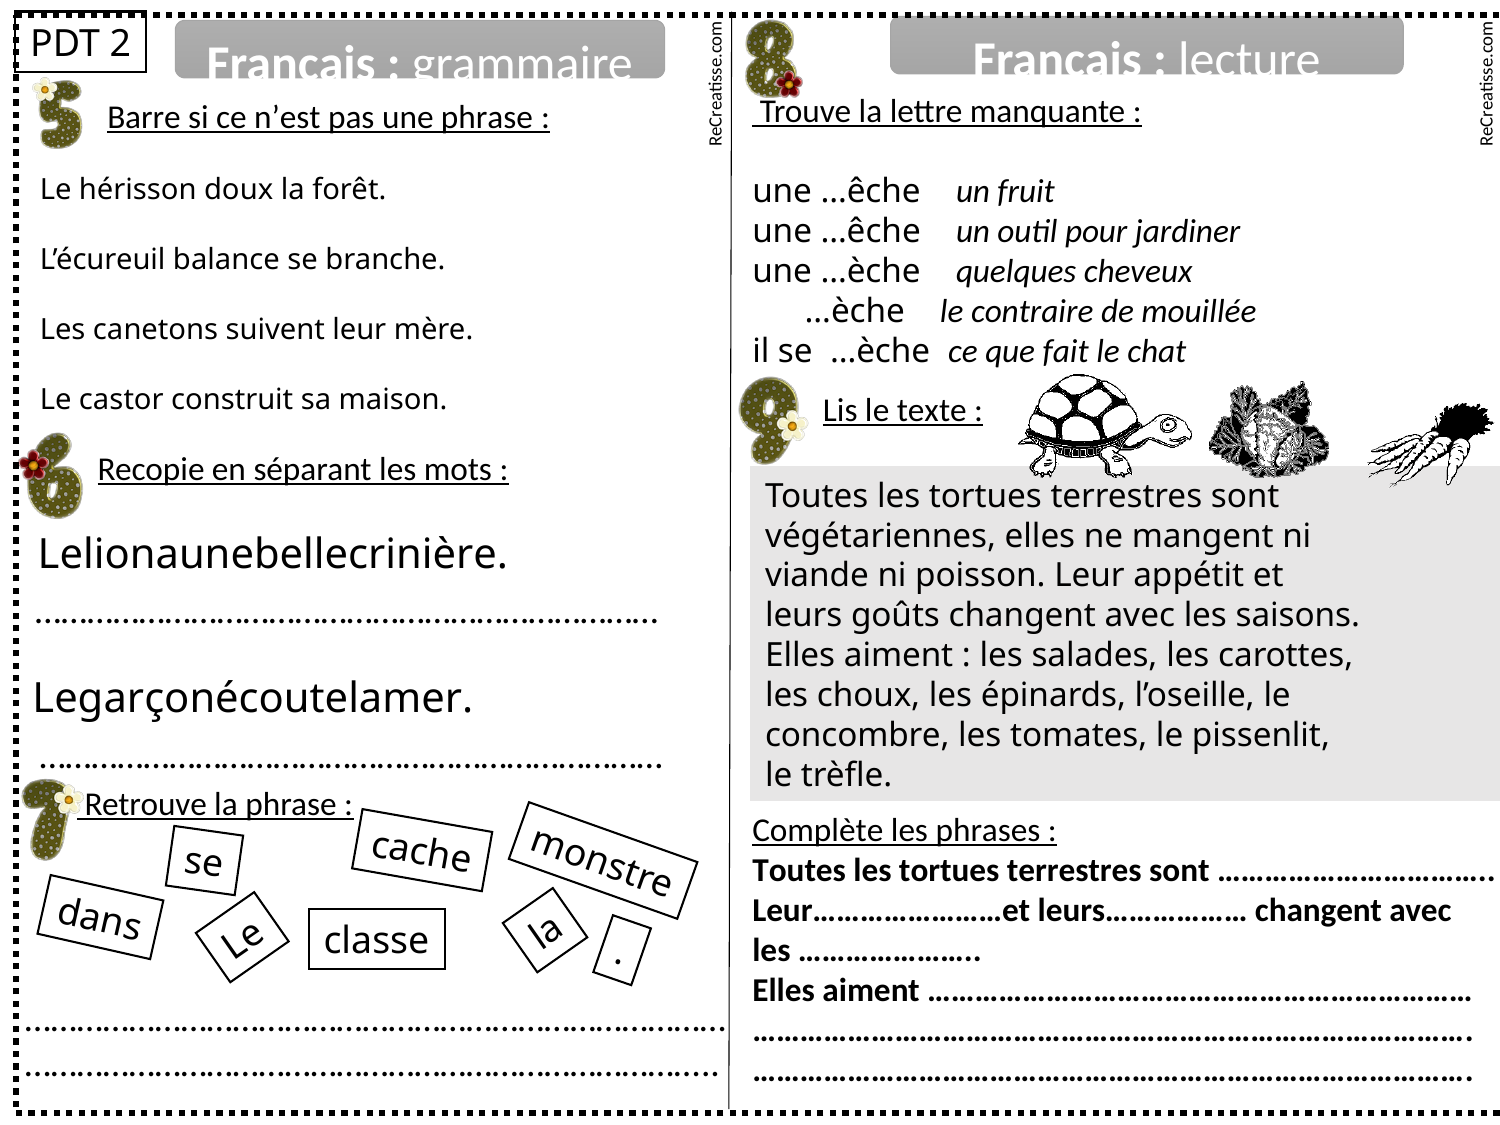

PDT 2
Français : lecture
Français : grammaire
ReCreatisse.com
ReCreatisse.com
 Trouve la lettre manquante :
une …êche un fruit
une …êche un outil pour jardiner
une …èche quelques cheveux
 …èche le contraire de mouillée
il se …èche ce que fait le chat
Complète les phrases :
Toutes les tortues terrestres sont ……………………………..
Leur……………………et leurs……………… changent avec
les …………………..
Elles aiment ……………………………………………………………
……………………………………………………………………………….
……………………………………………………………………………….
 Barre si ce n’est pas une phrase :
Le hérisson doux la forêt.
L’écureuil balance se branche.
Les canetons suivent leur mère.
Le castor construit sa maison.
Lis le texte :
 Recopie en séparant les mots :
 Lelionaunebellecrinière.
Toutes les tortues terrestres sont végétariennes, elles ne mangent ni
viande ni poisson. Leur appétit et
leurs goûts changent avec les saisons.
Elles aiment : les salades, les carottes,
les choux, les épinards, l’oseille, le
concombre, les tomates, le pissenlit,
le trèfle.
………………………………………………………………
Legarçonécoutelamer.
………………………………………………………………
 Retrouve la phrase :
cache
monstre
se
dans
la
Le
classe
.
………………………………………………………………………
……………………………………………………………………..